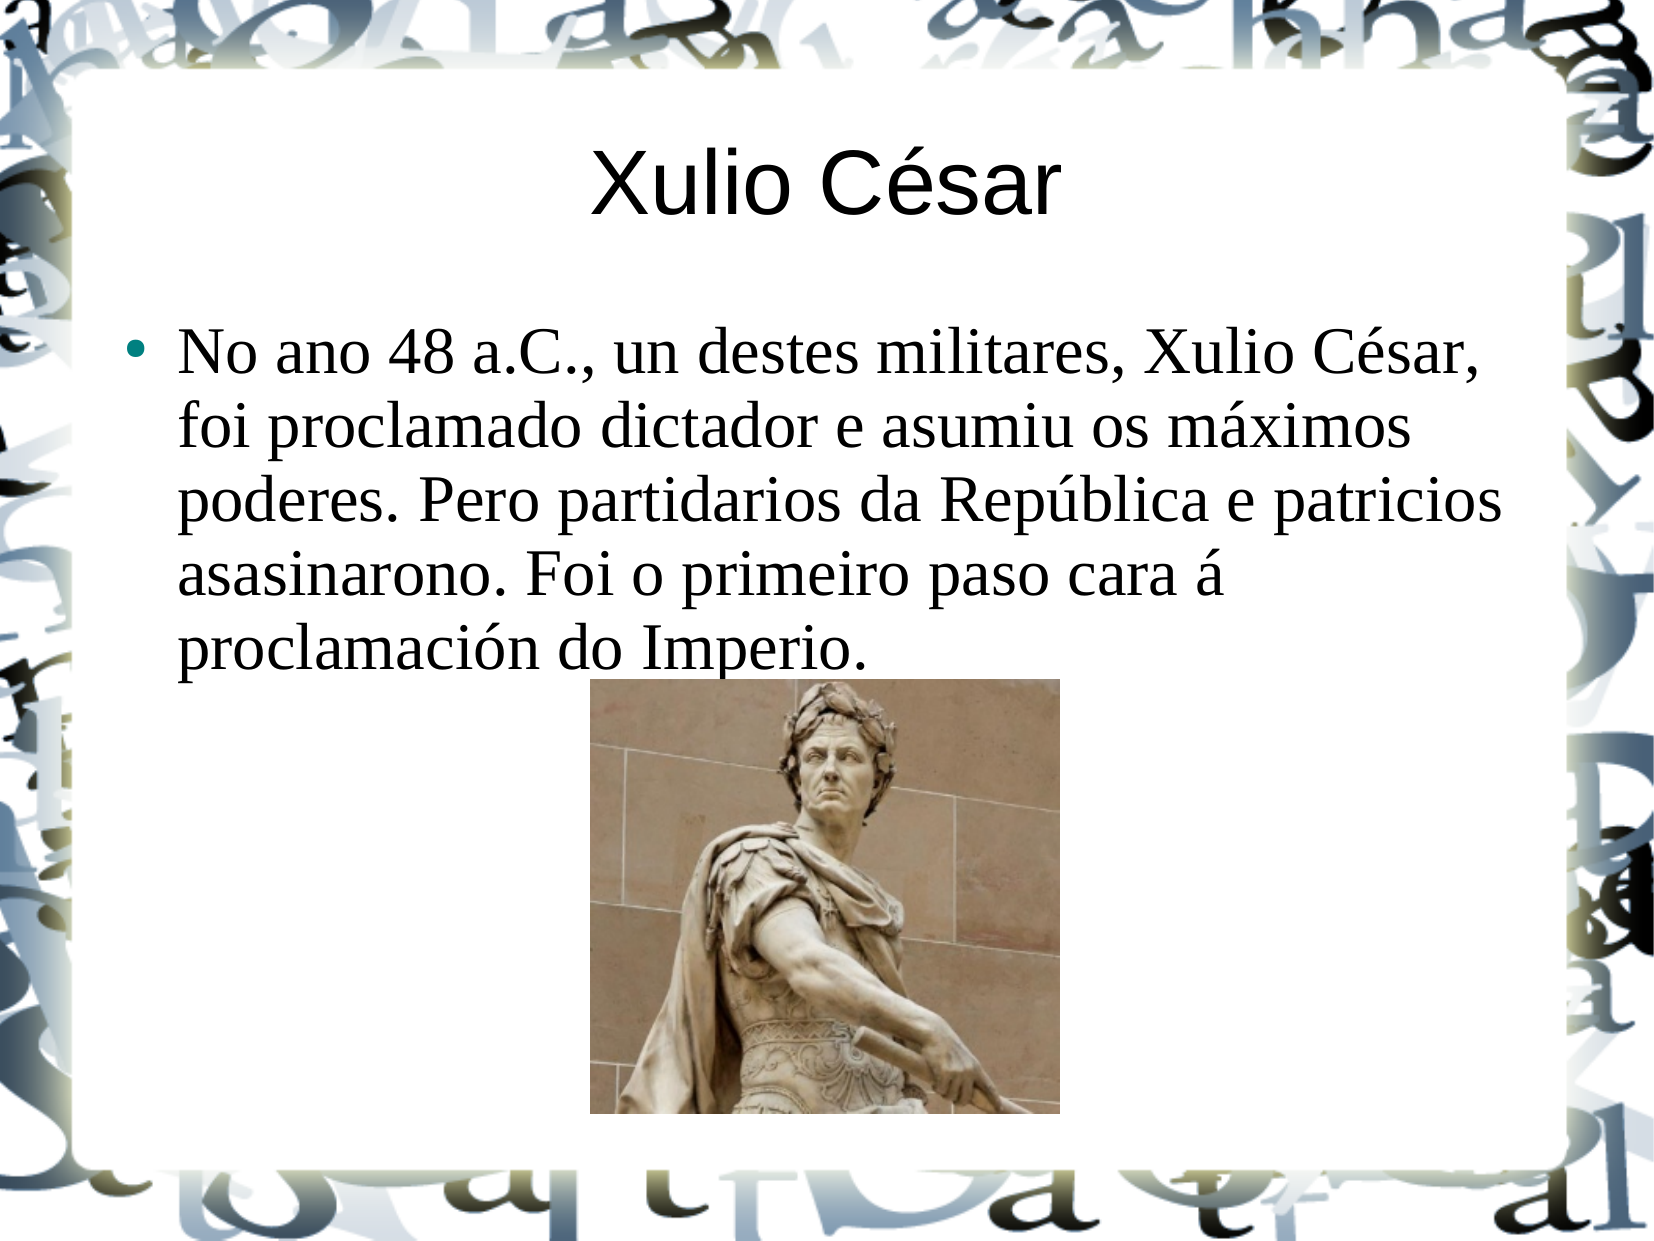

# Xulio César
No ano 48 a.C., un destes militares, Xulio César, foi proclamado dictador e asumiu os máximos poderes. Pero partidarios da República e patricios asasinarono. Foi o primeiro paso cara á proclamación do Imperio.